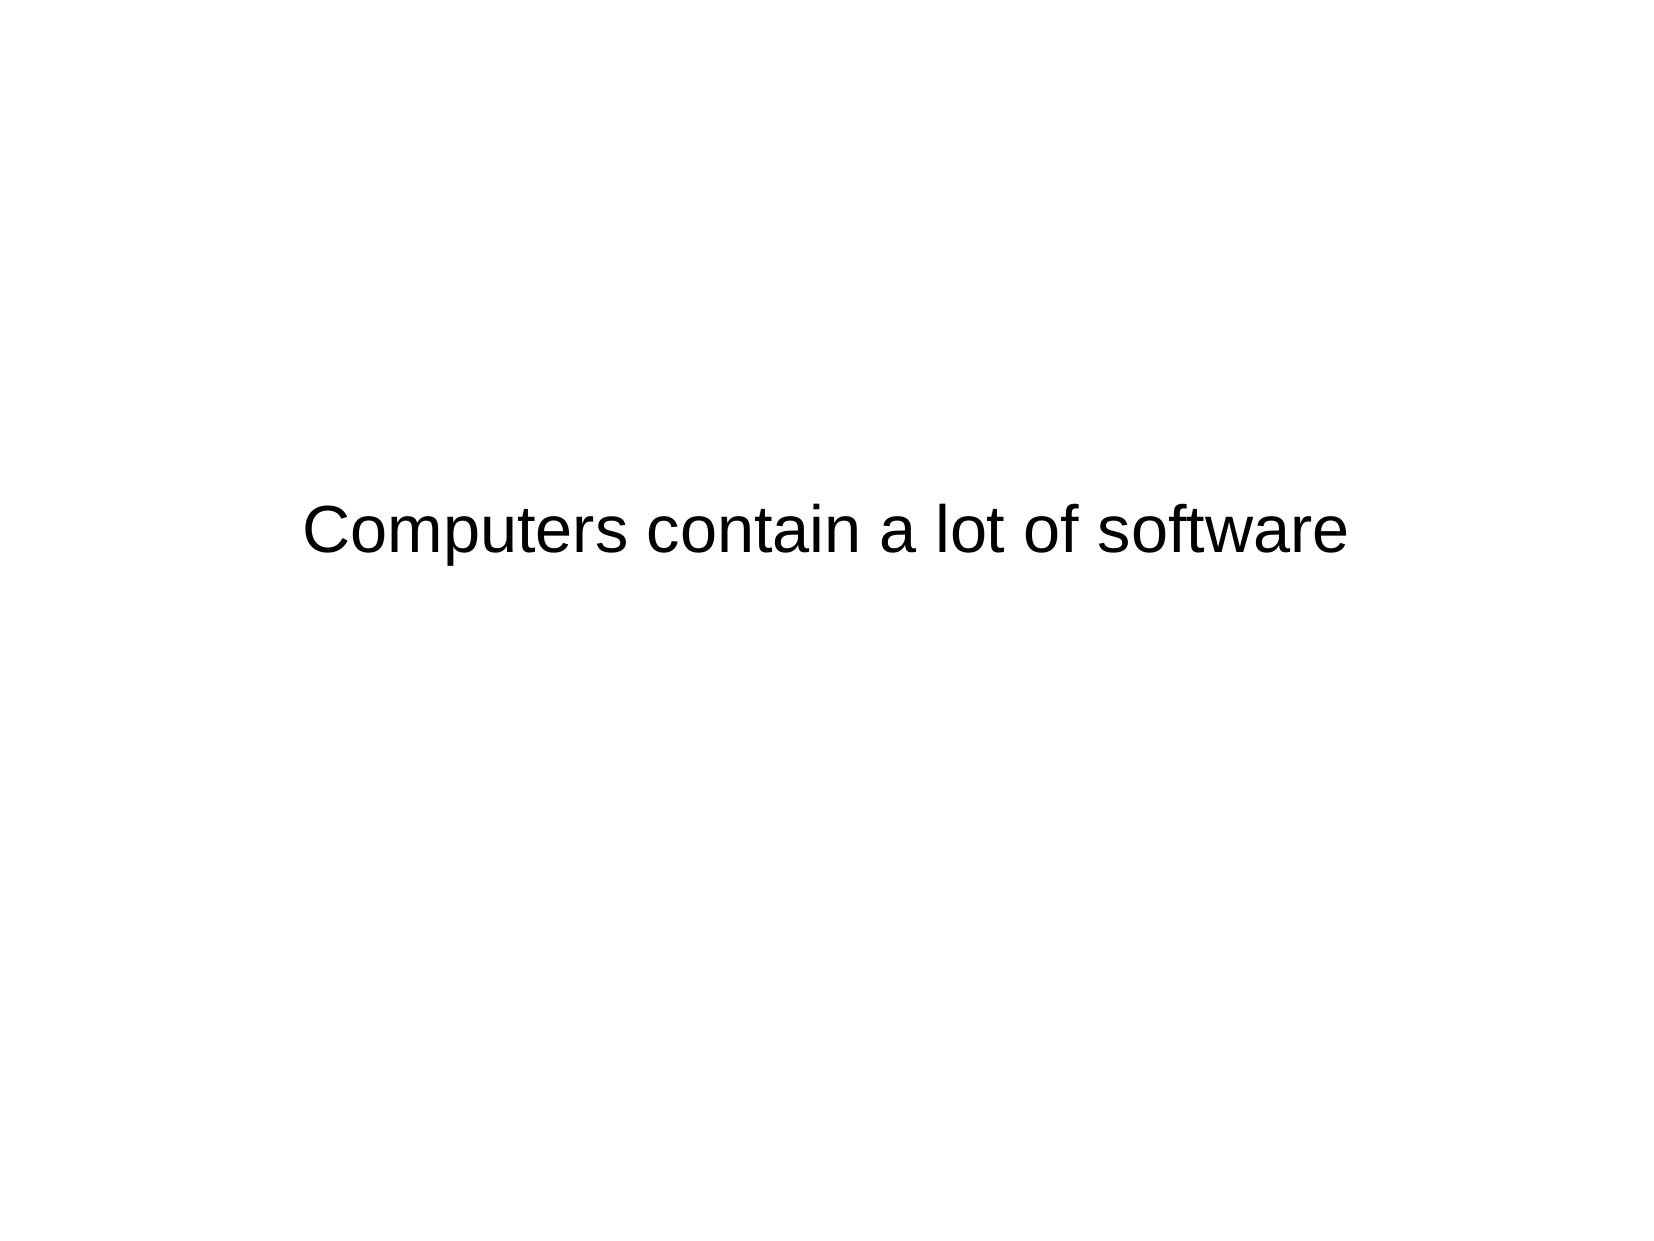

# Computers contain a lot of software